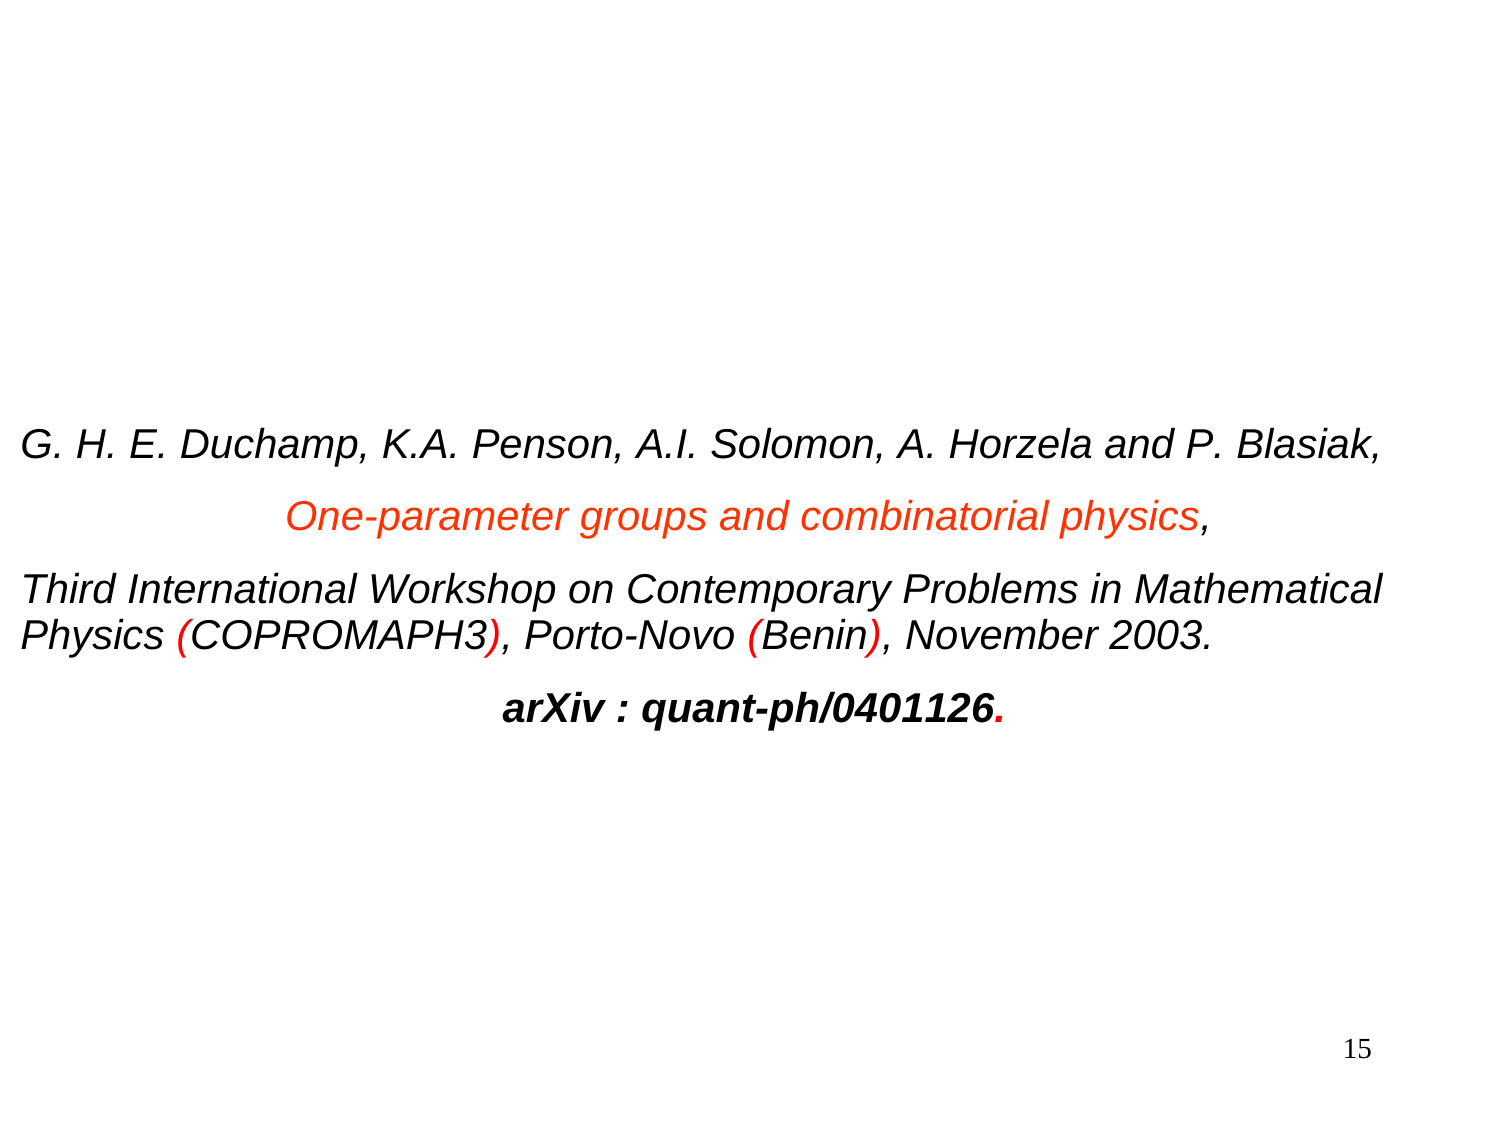

G. H. E. Duchamp, K.A. Penson, A.I. Solomon, A. Horzela and P. Blasiak,
One-parameter groups and combinatorial physics,
Third International Workshop on Contemporary Problems in Mathematical Physics (COPROMAPH3), Porto-Novo (Benin), November 2003.
arXiv : quant-ph/0401126.
15